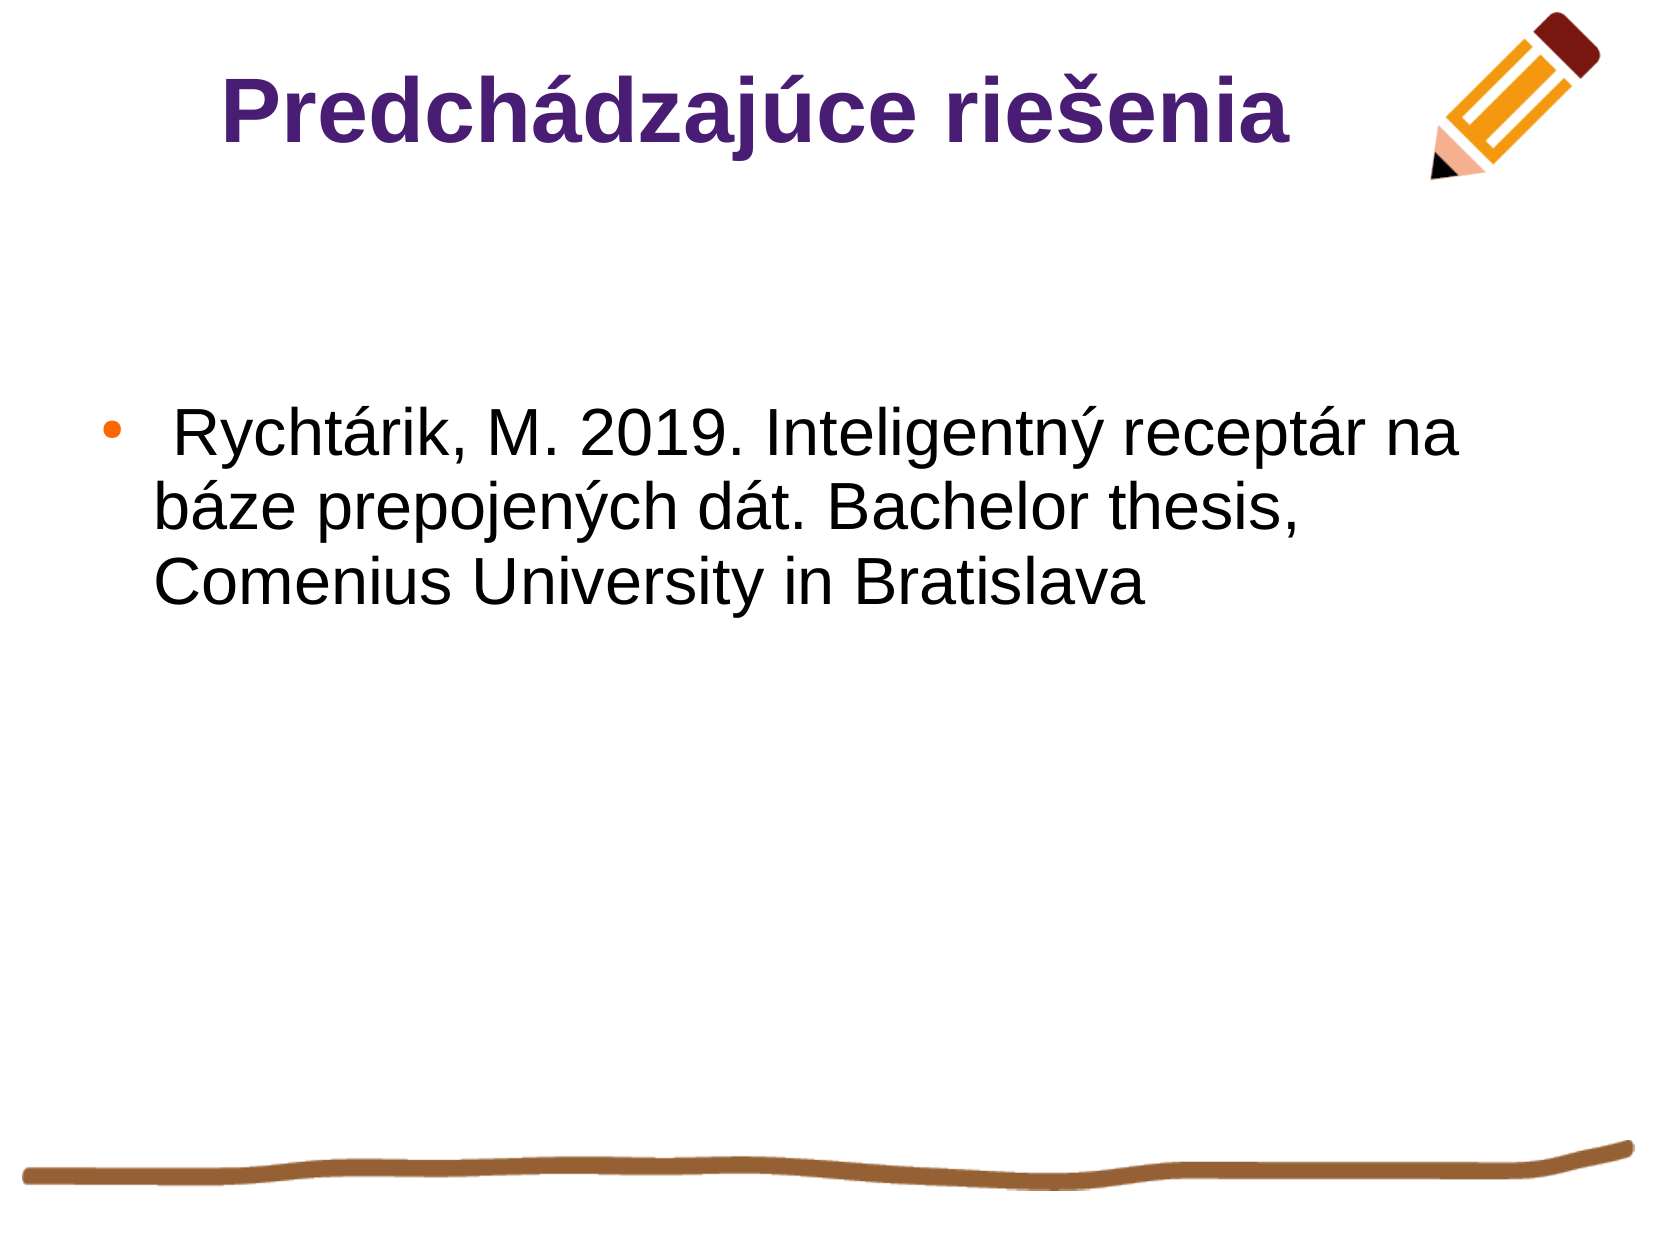

# Predchádzajúce riešenia
 Rychtárik, M. 2019. Inteligentný receptár na báze prepojených dát. Bachelor thesis, Comenius University in Bratislava